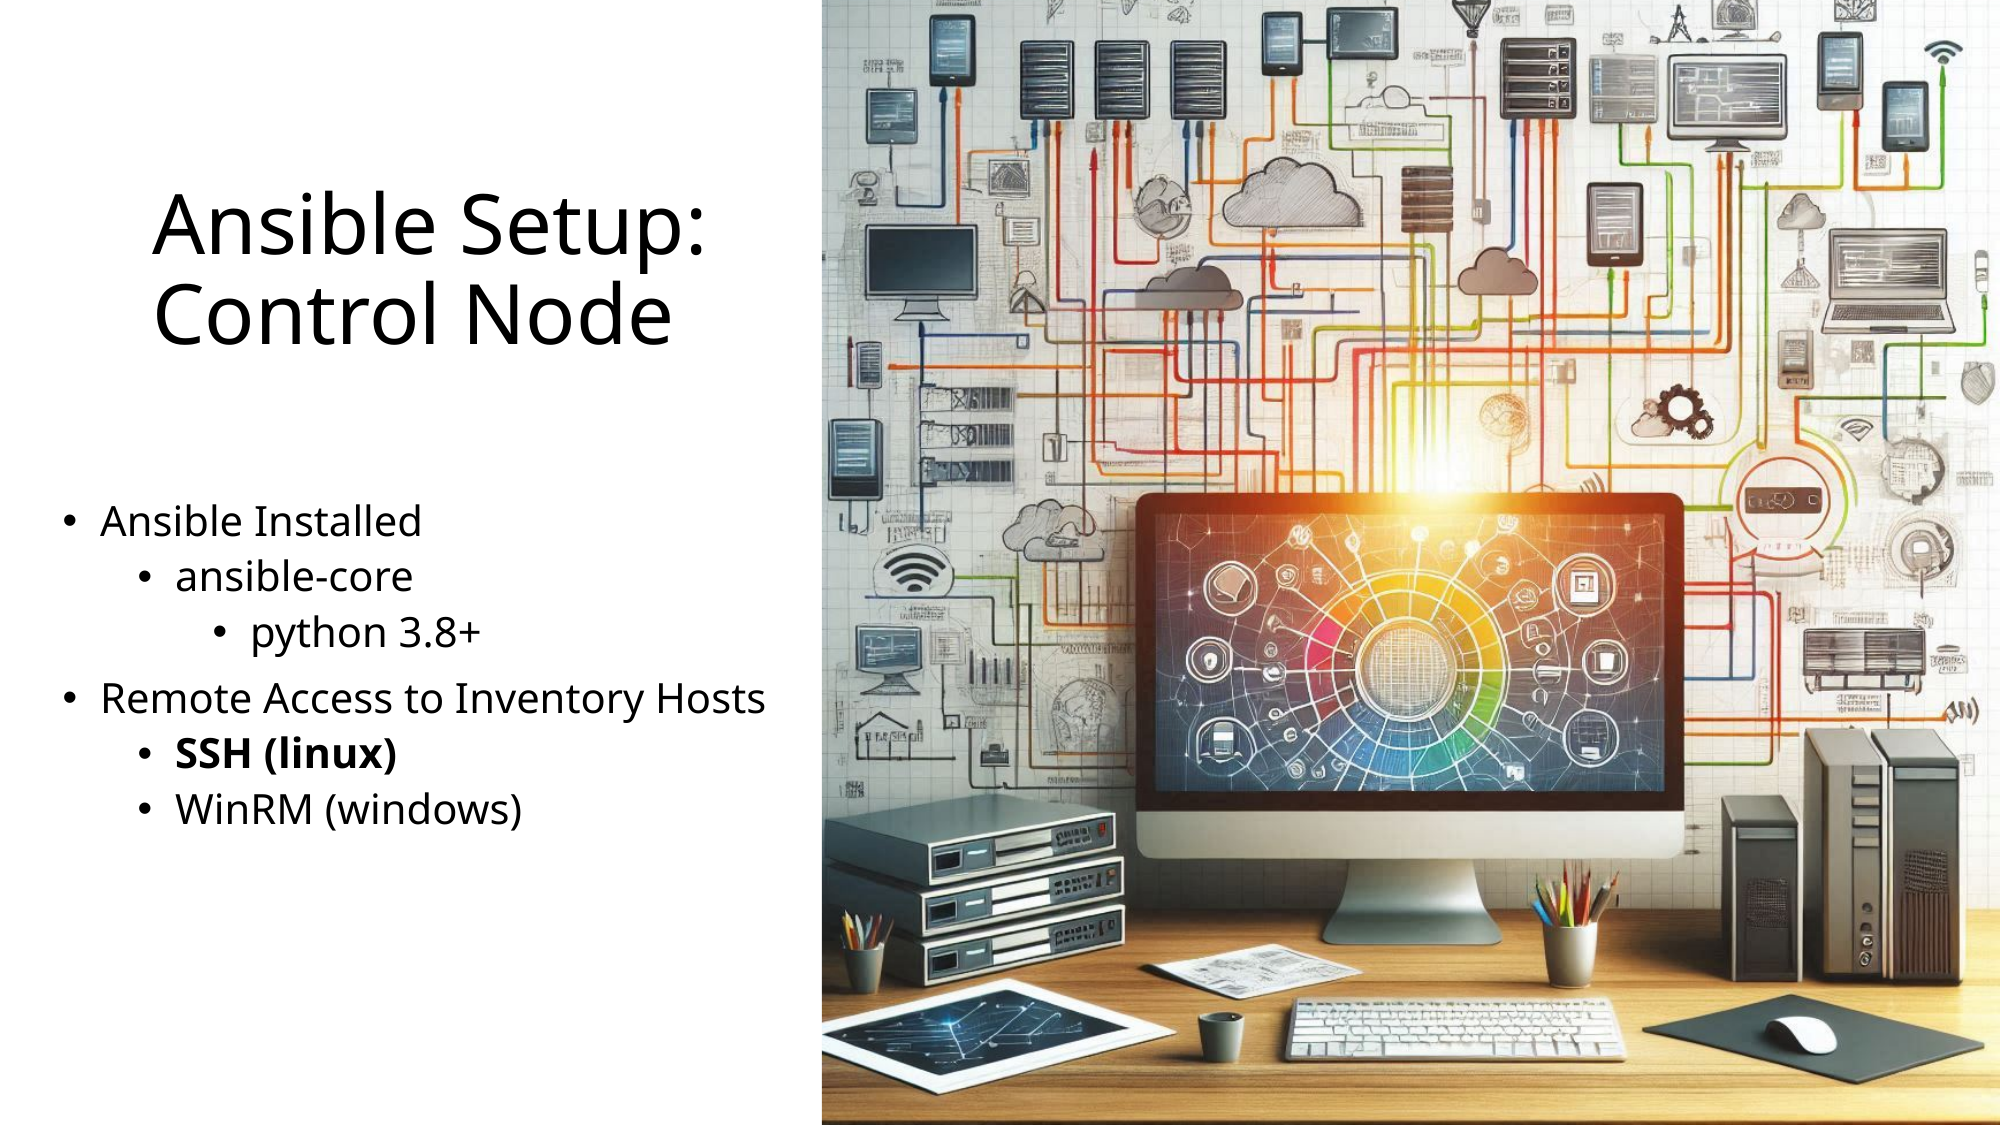

# Ansible Setup: Control Node
Ansible Installed
ansible-core
python 3.8+
Remote Access to Inventory Hosts
SSH (linux)
WinRM (windows)